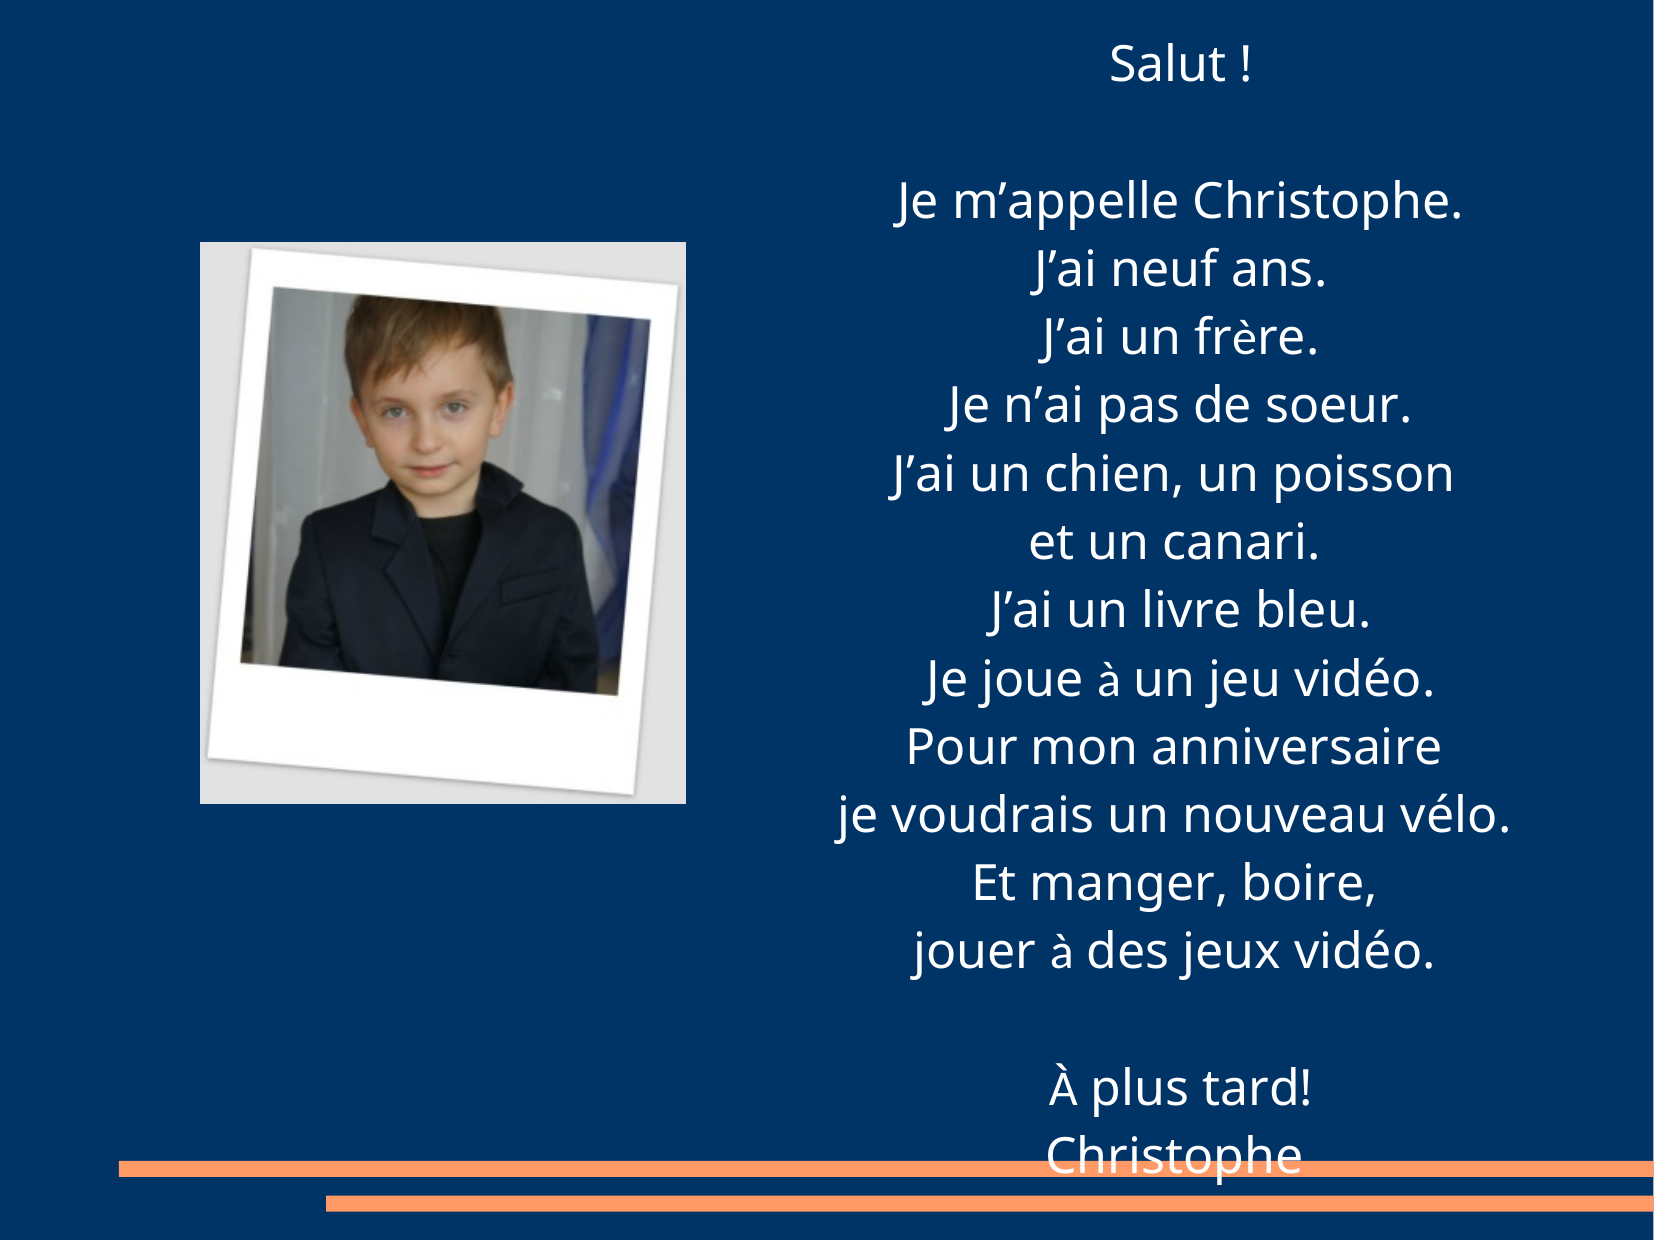

# Salut !
Je m’appelle Christophe.
J’ai neuf ans.
J’ai un frère.
Je n’ai pas de soeur.
J’ai un chien, un poisson
et un canari.
J’ai un livre bleu.
Je joue à un jeu vidéo.
Pour mon anniversaire
je voudrais un nouveau vélo.
Et manger, boire,
jouer à des jeux vidéo.
À plus tard!
Christophe